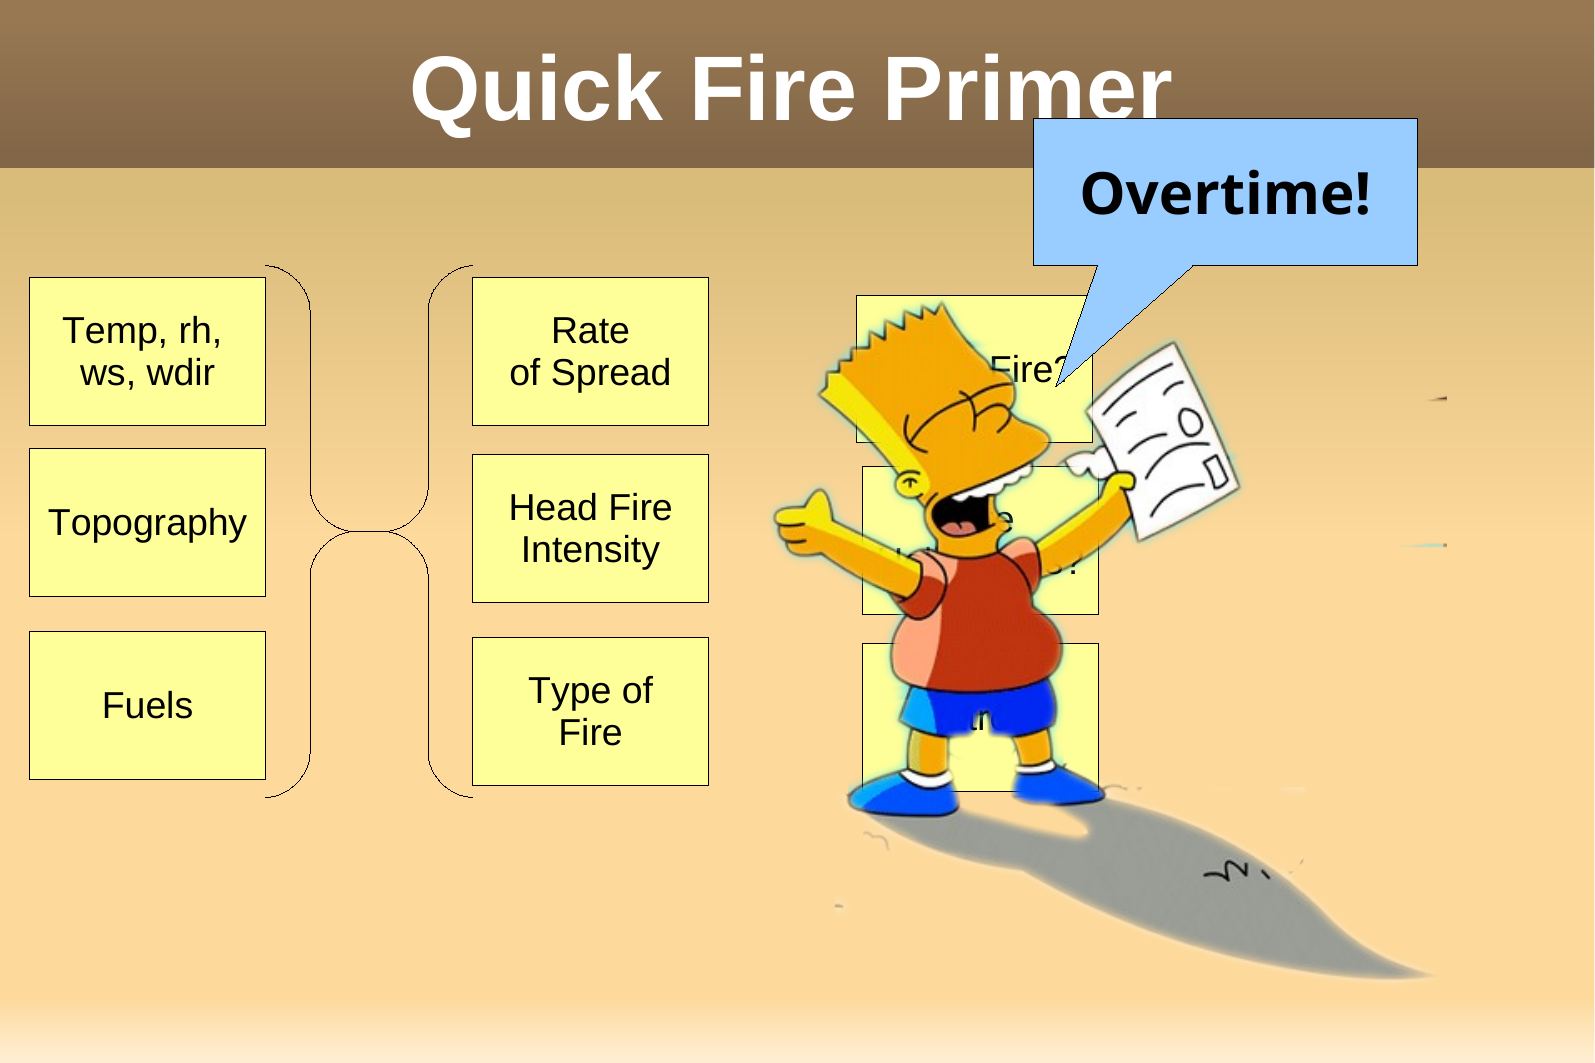

# Quick Fire Primer
Overtime!
Temp, rh,
ws, wdir
Rate
of Spread
Action Fire?
Hire
Helicopters?
Patrol?
Topography
Head Fire
Intensity
Fuels
Type of
Fire